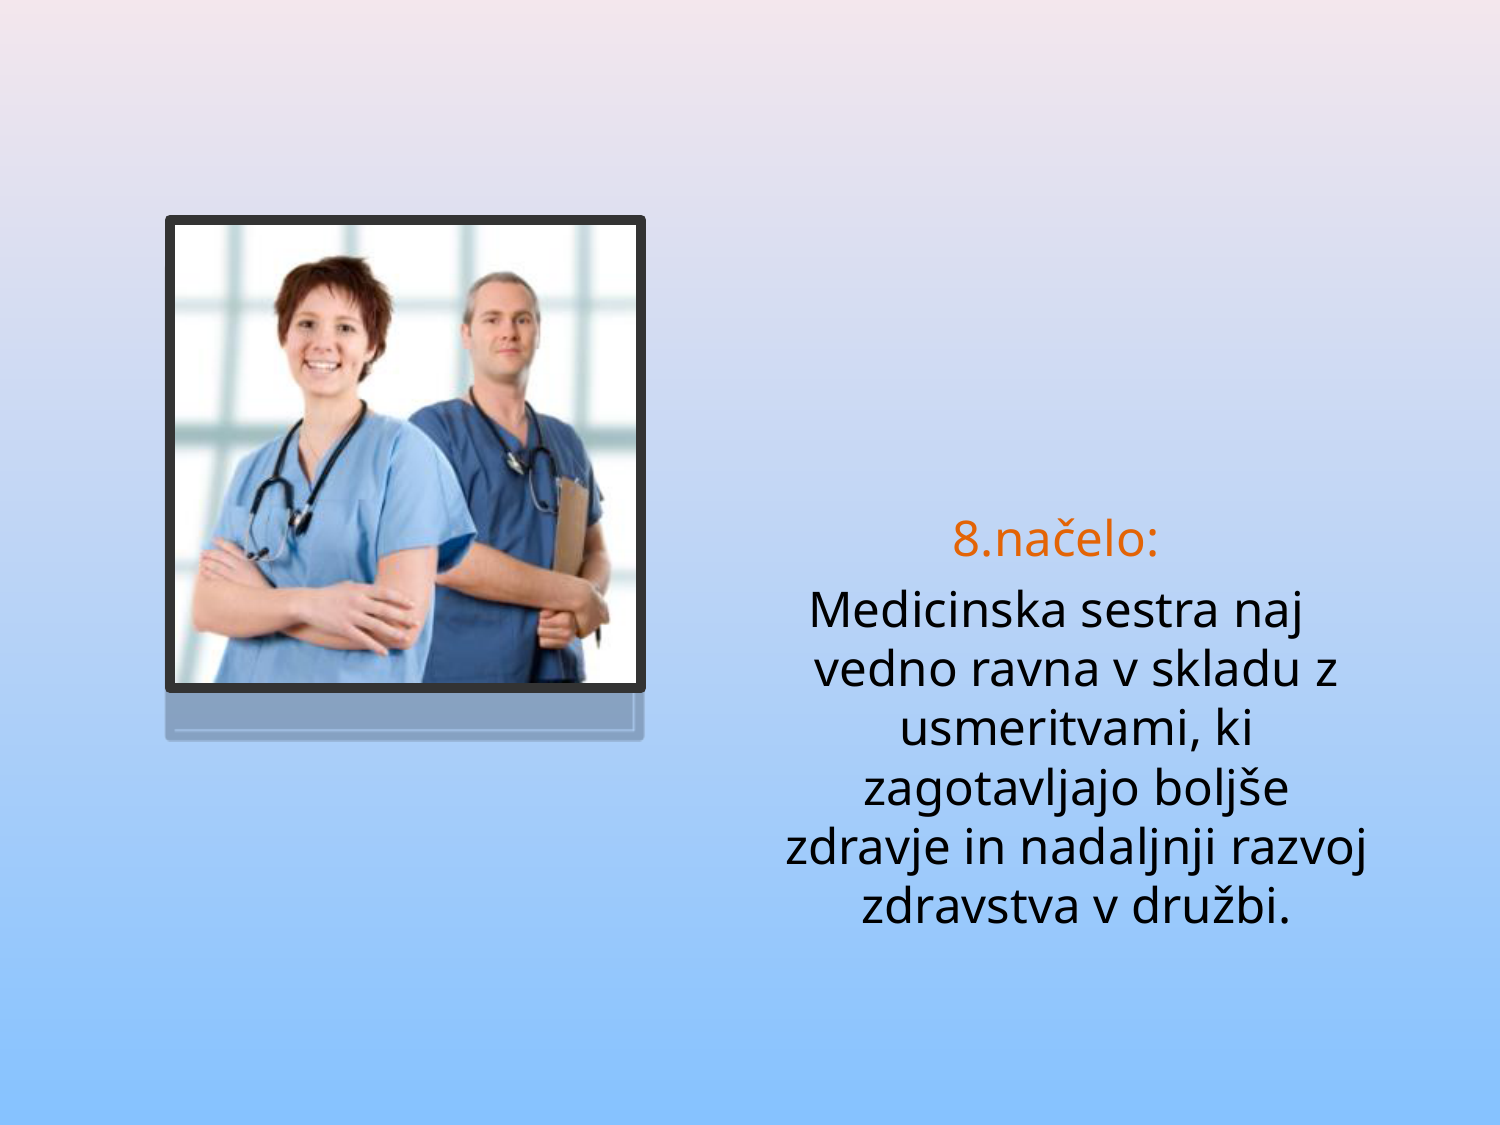

# 8.načelo:
Medicinska sestra naj vedno ravna v skladu z usmeritvami, ki zagotavljajo boljše zdravje in nadaljnji razvoj zdravstva v družbi.